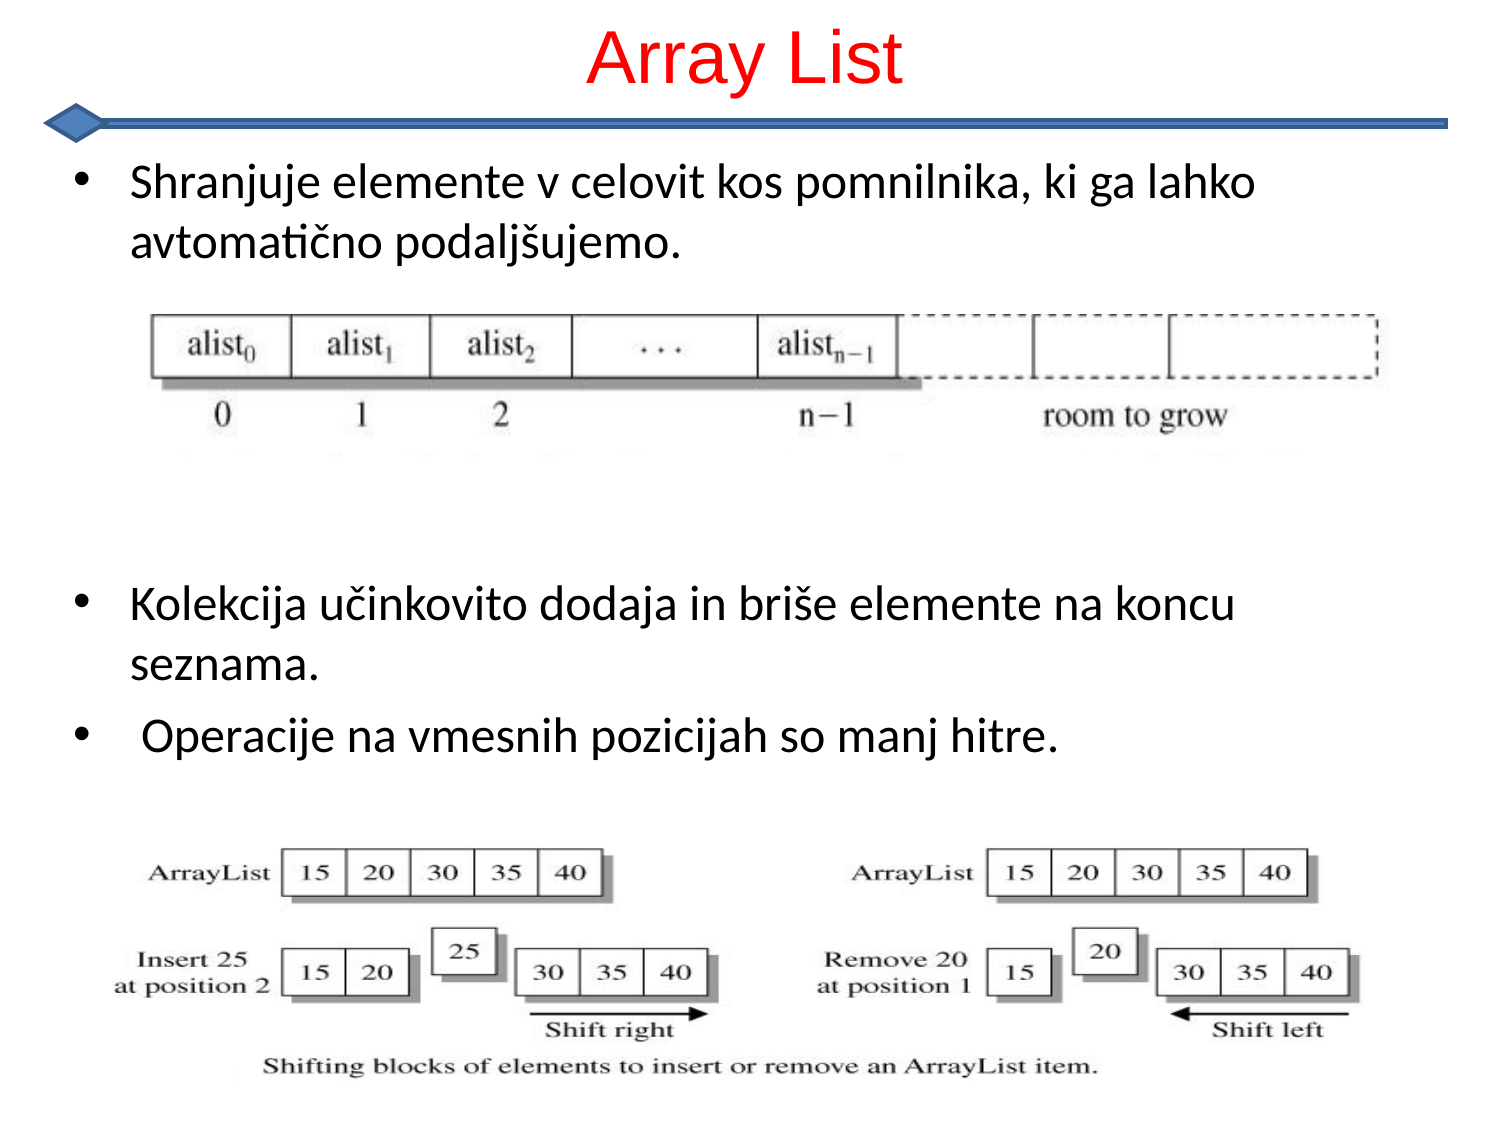

# Array List
Shranjuje elemente v celovit kos pomnilnika, ki ga lahko avtomatično podaljšujemo.
Kolekcija učinkovito dodaja in briše elemente na koncu seznama.
 Operacije na vmesnih pozicijah so manj hitre.